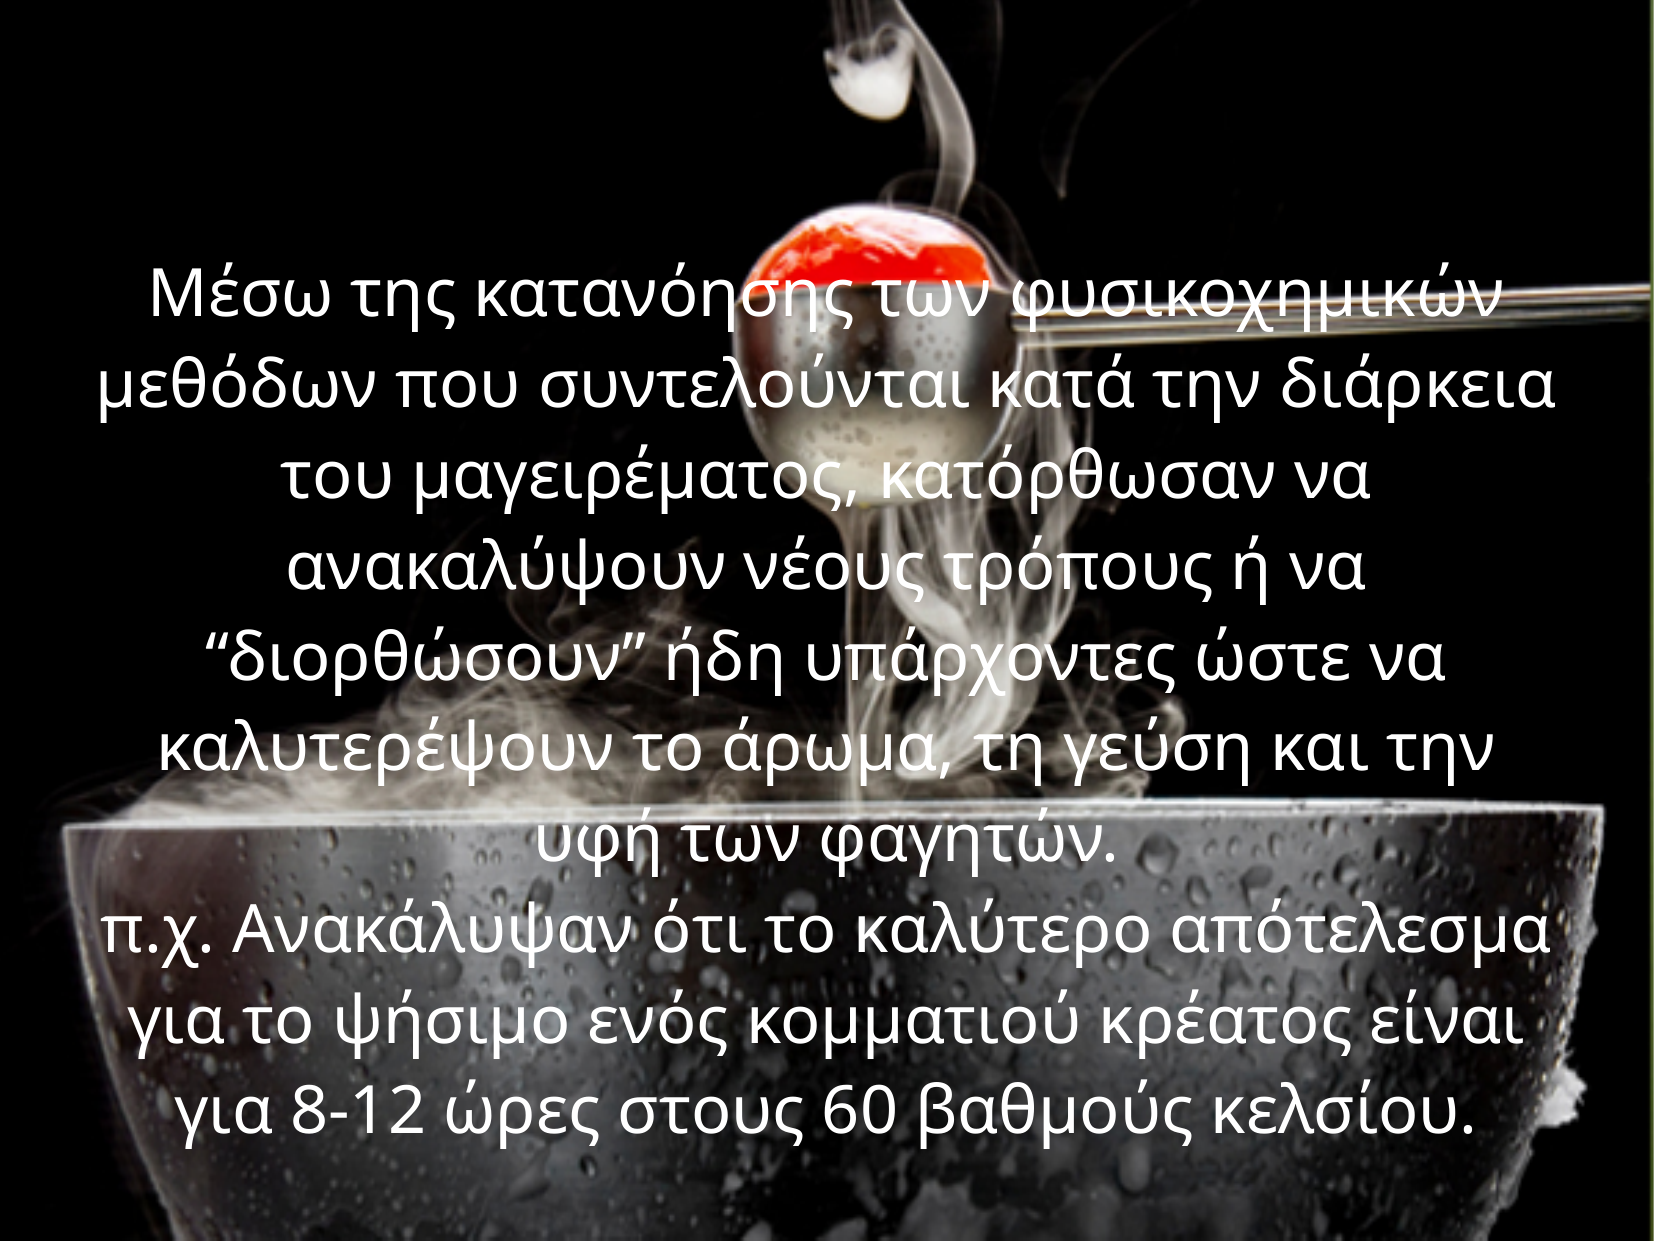

# Μέσω της κατανόησης των φυσικοχημικών μεθόδων που συντελούνται κατά την διάρκεια του μαγειρέματος, κατόρθωσαν να ανακαλύψουν νέους τρόπους ή να “διορθώσουν” ήδη υπάρχοντες ώστε να καλυτερέψουν το άρωμα, τη γεύση και την υφή των φαγητών.
π.χ. Ανακάλυψαν ότι το καλύτερο απότελεσμα για το ψήσιμο ενός κομματιού κρέατος είναι για 8-12 ώρες στους 60 βαθμούς κελσίου.